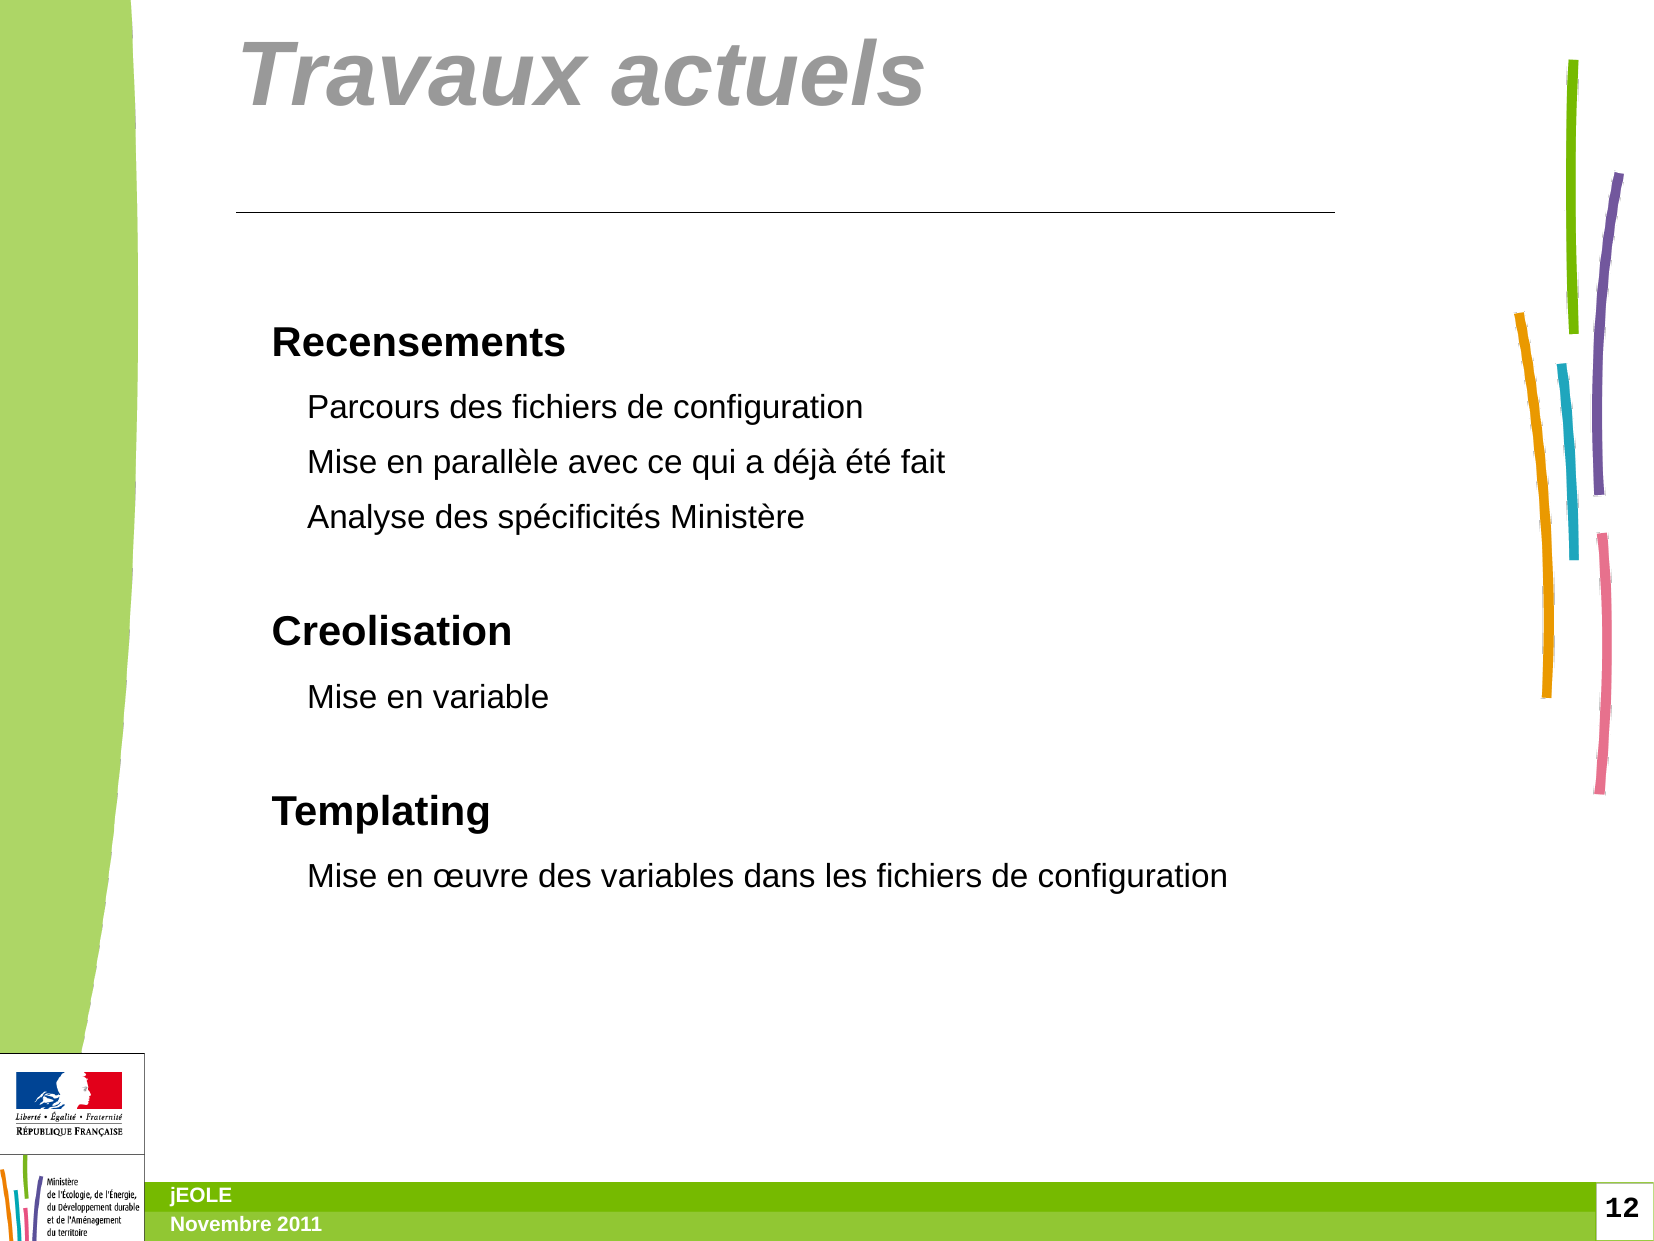

# Travaux actuels
Recensements
Parcours des fichiers de configuration
Mise en parallèle avec ce qui a déjà été fait
Analyse des spécificités Ministère
Creolisation
Mise en variable
Templating
Mise en œuvre des variables dans les fichiers de configuration
12
Journées EOLE octobre 2010